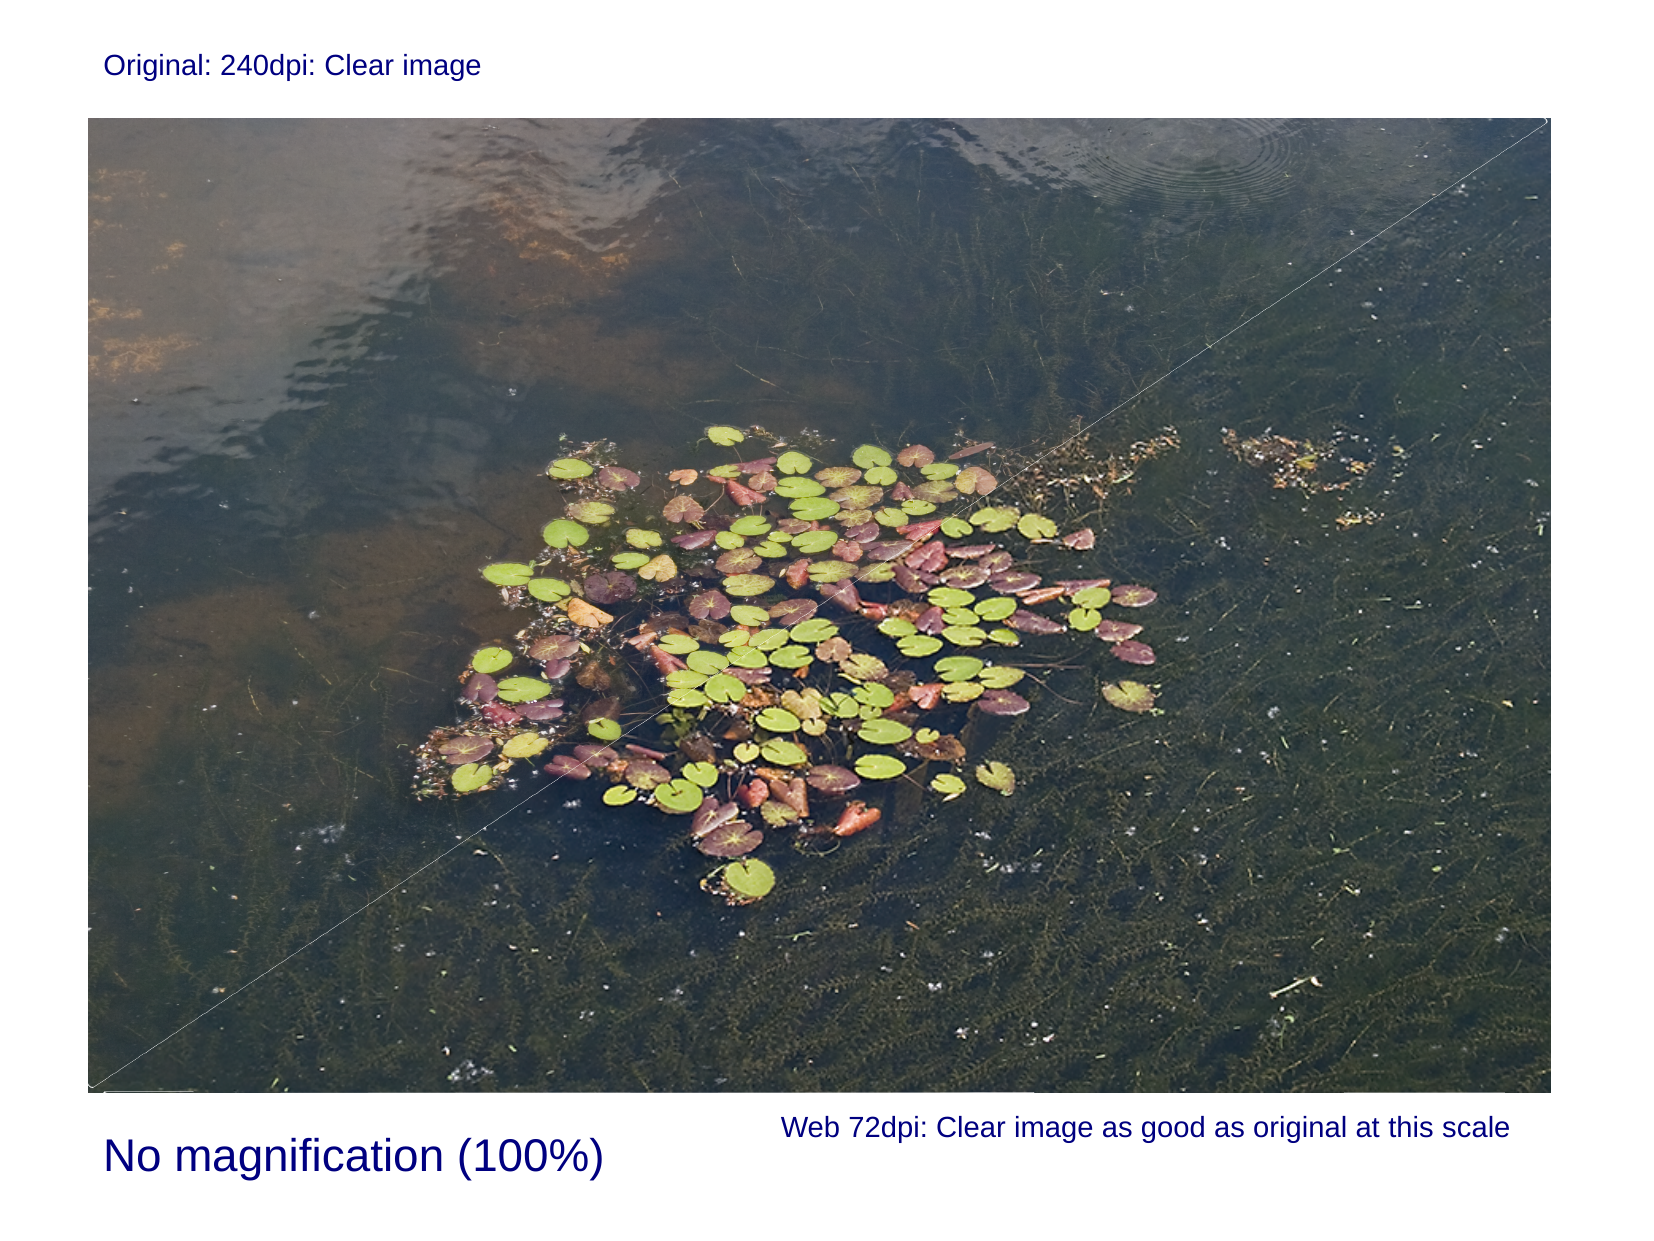

Original: 240dpi: Clear image
Web 72dpi: Clear image as good as original at this scale
No magnification (100%)